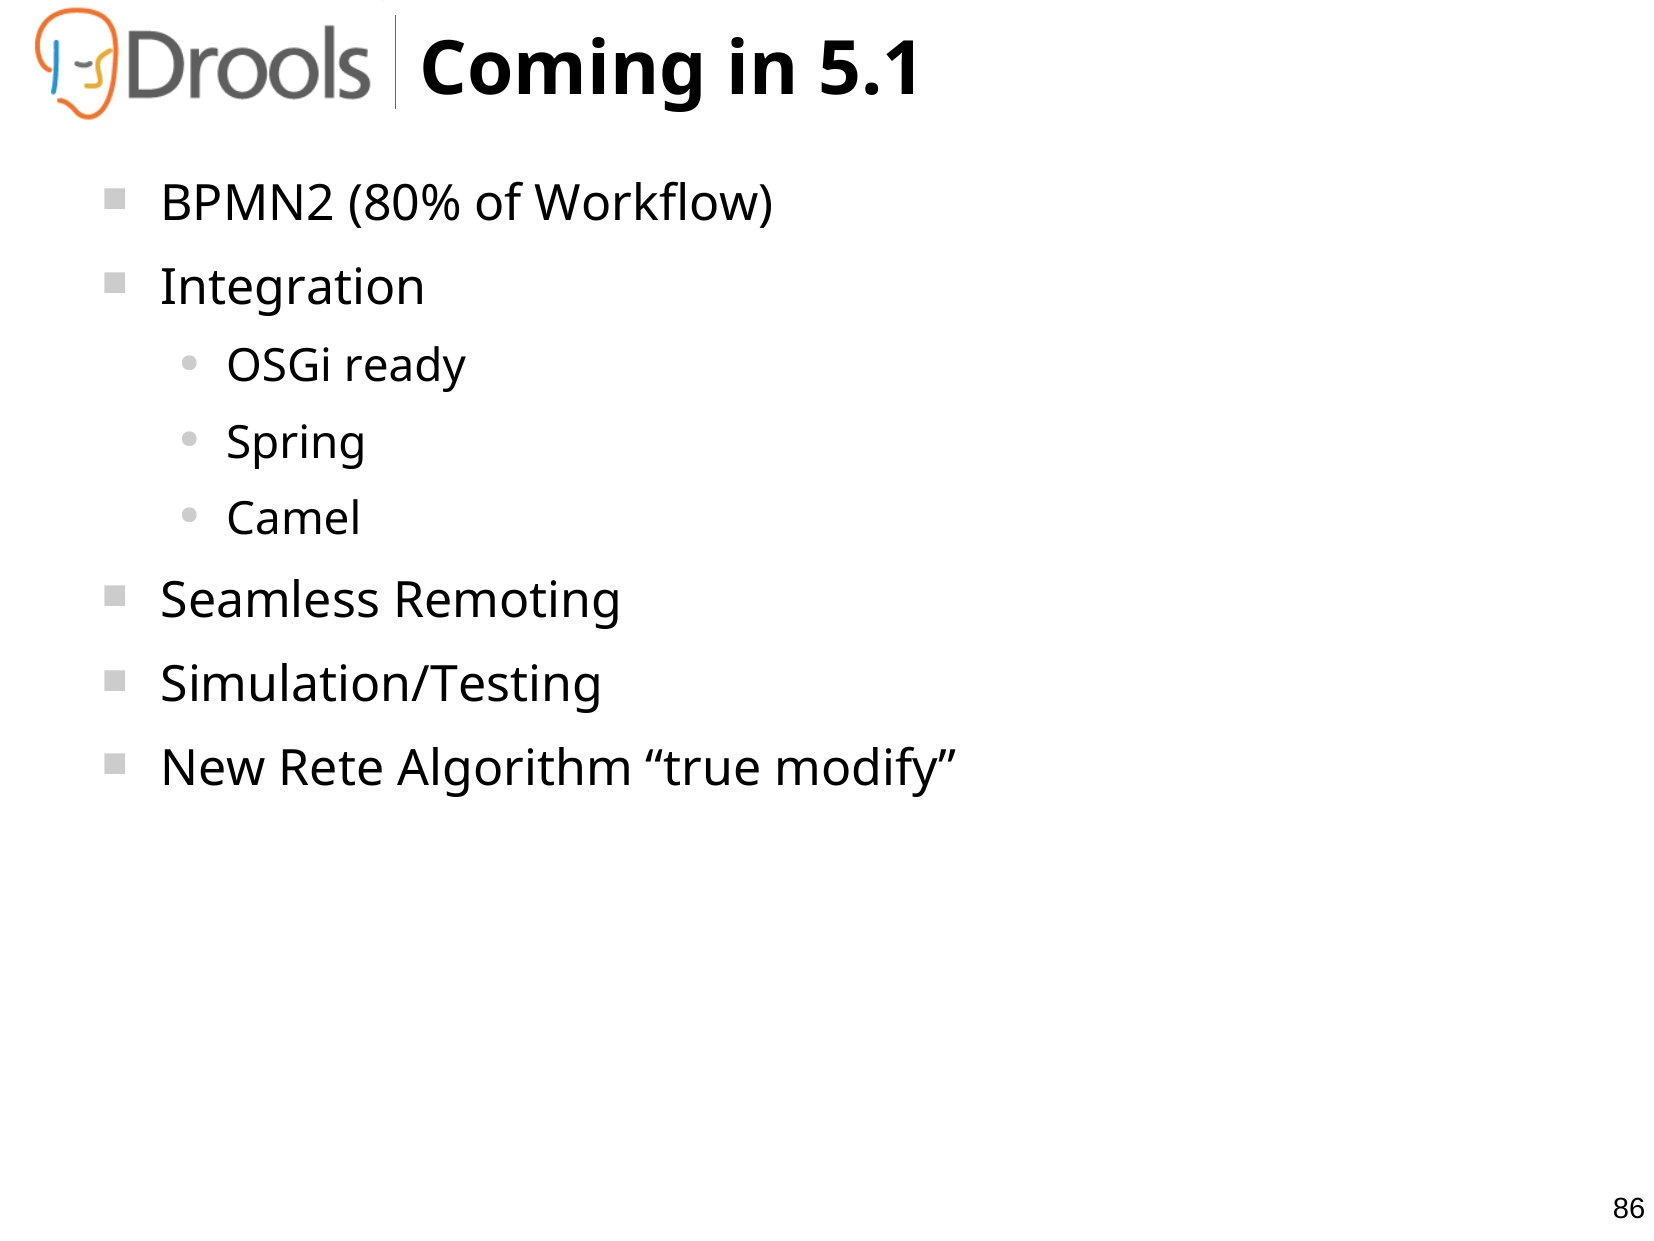

# Coming in 5.1
BPMN2 (80% of Workflow)
Integration
OSGi ready
Spring
Camel
Seamless Remoting
Simulation/Testing
New Rete Algorithm “true modify”